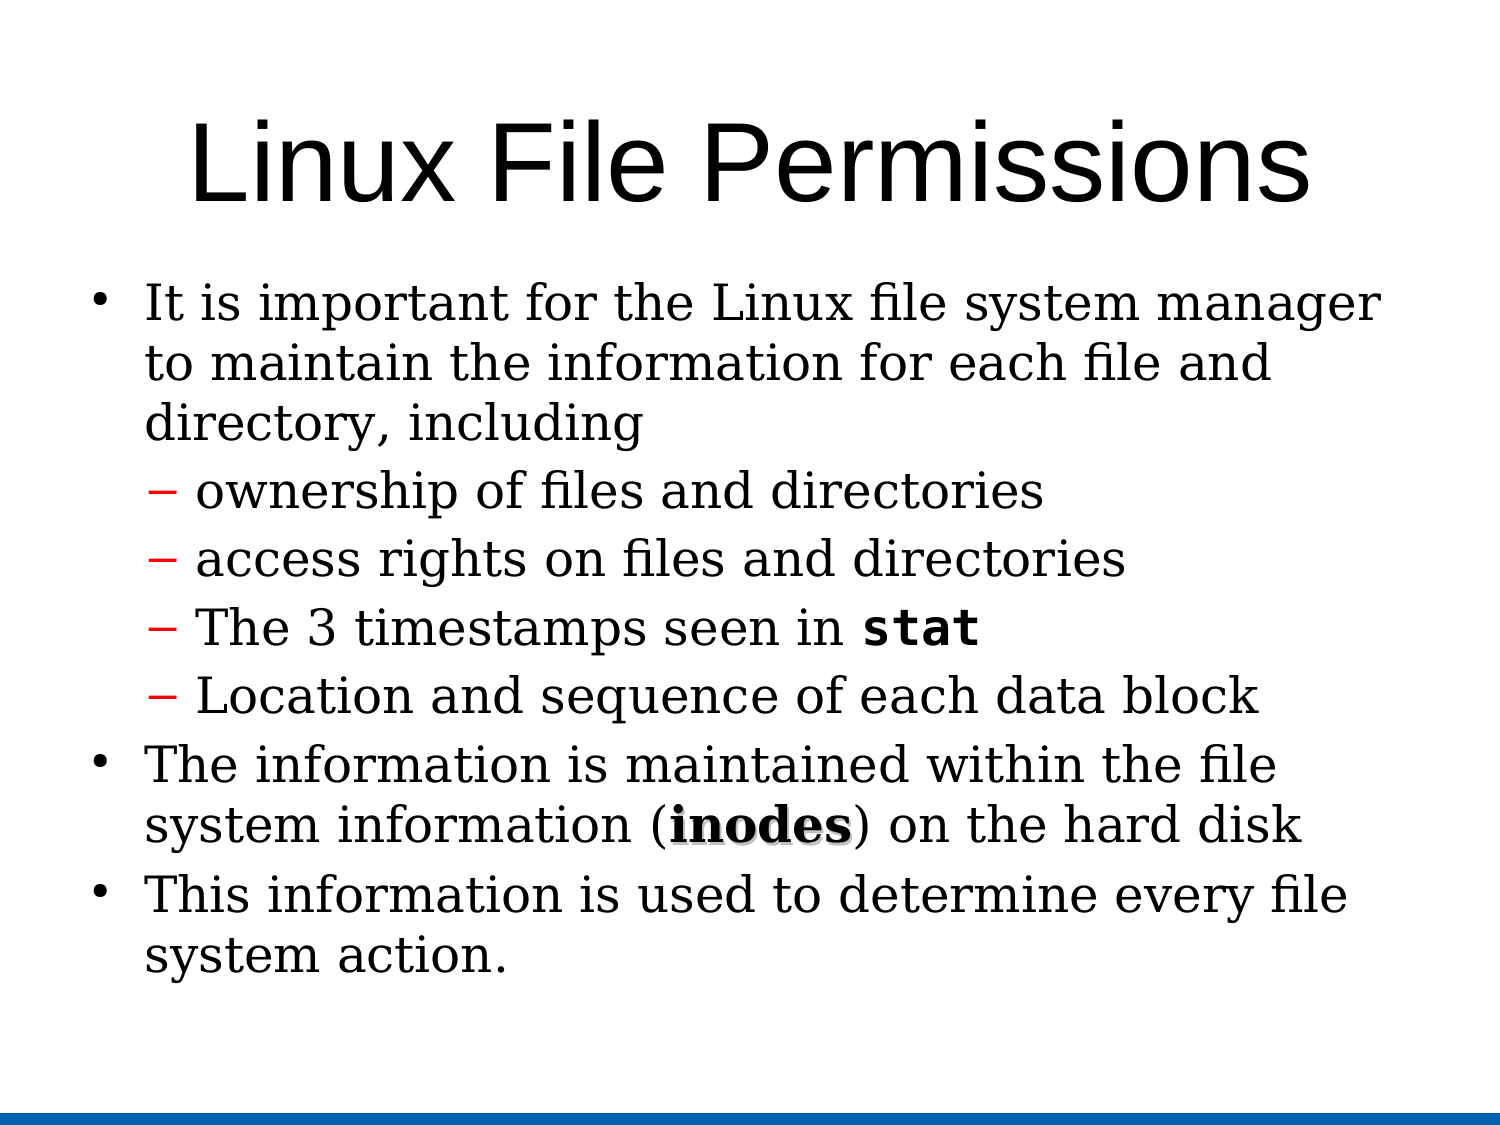

# Linux File Permissions
It is important for the Linux file system manager to maintain the information for each file and directory, including
ownership of files and directories
access rights on files and directories
The 3 timestamps seen in stat
Location and sequence of each data block
The information is maintained within the file system information (inodes) on the hard disk
This information is used to determine every file system action.